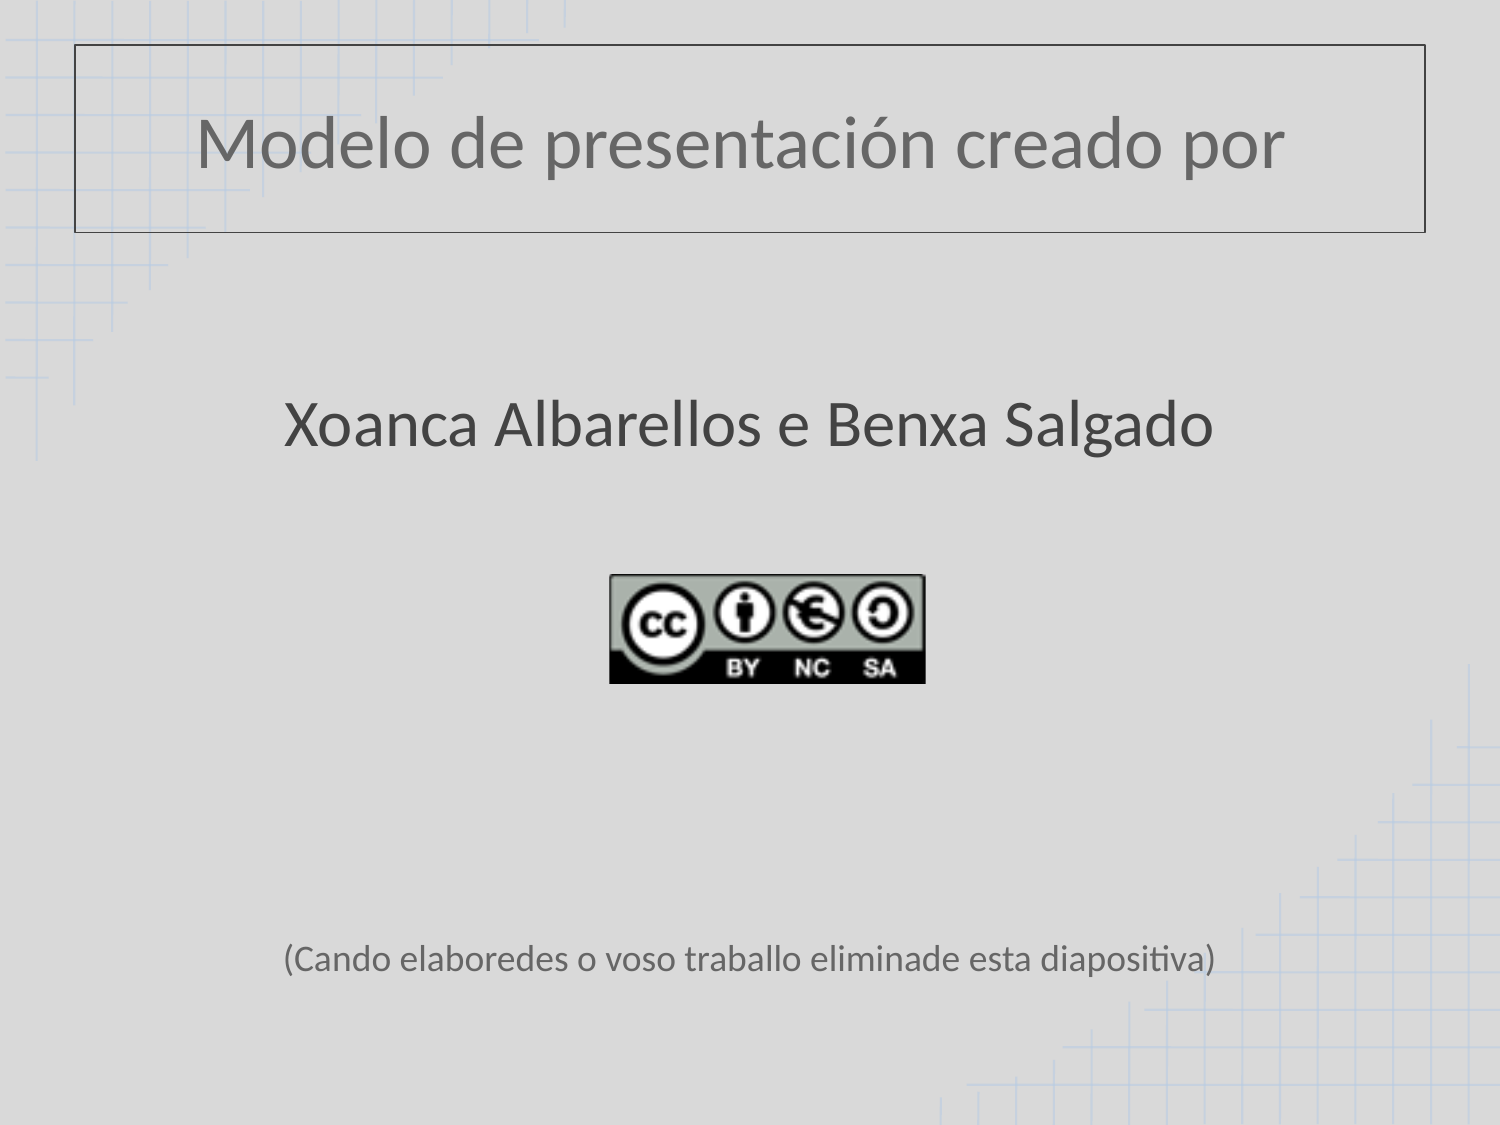

# Modelo de presentación creado por
Xoanca Albarellos e Benxa Salgado
(Cando elaboredes o voso traballo eliminade esta diapositiva)